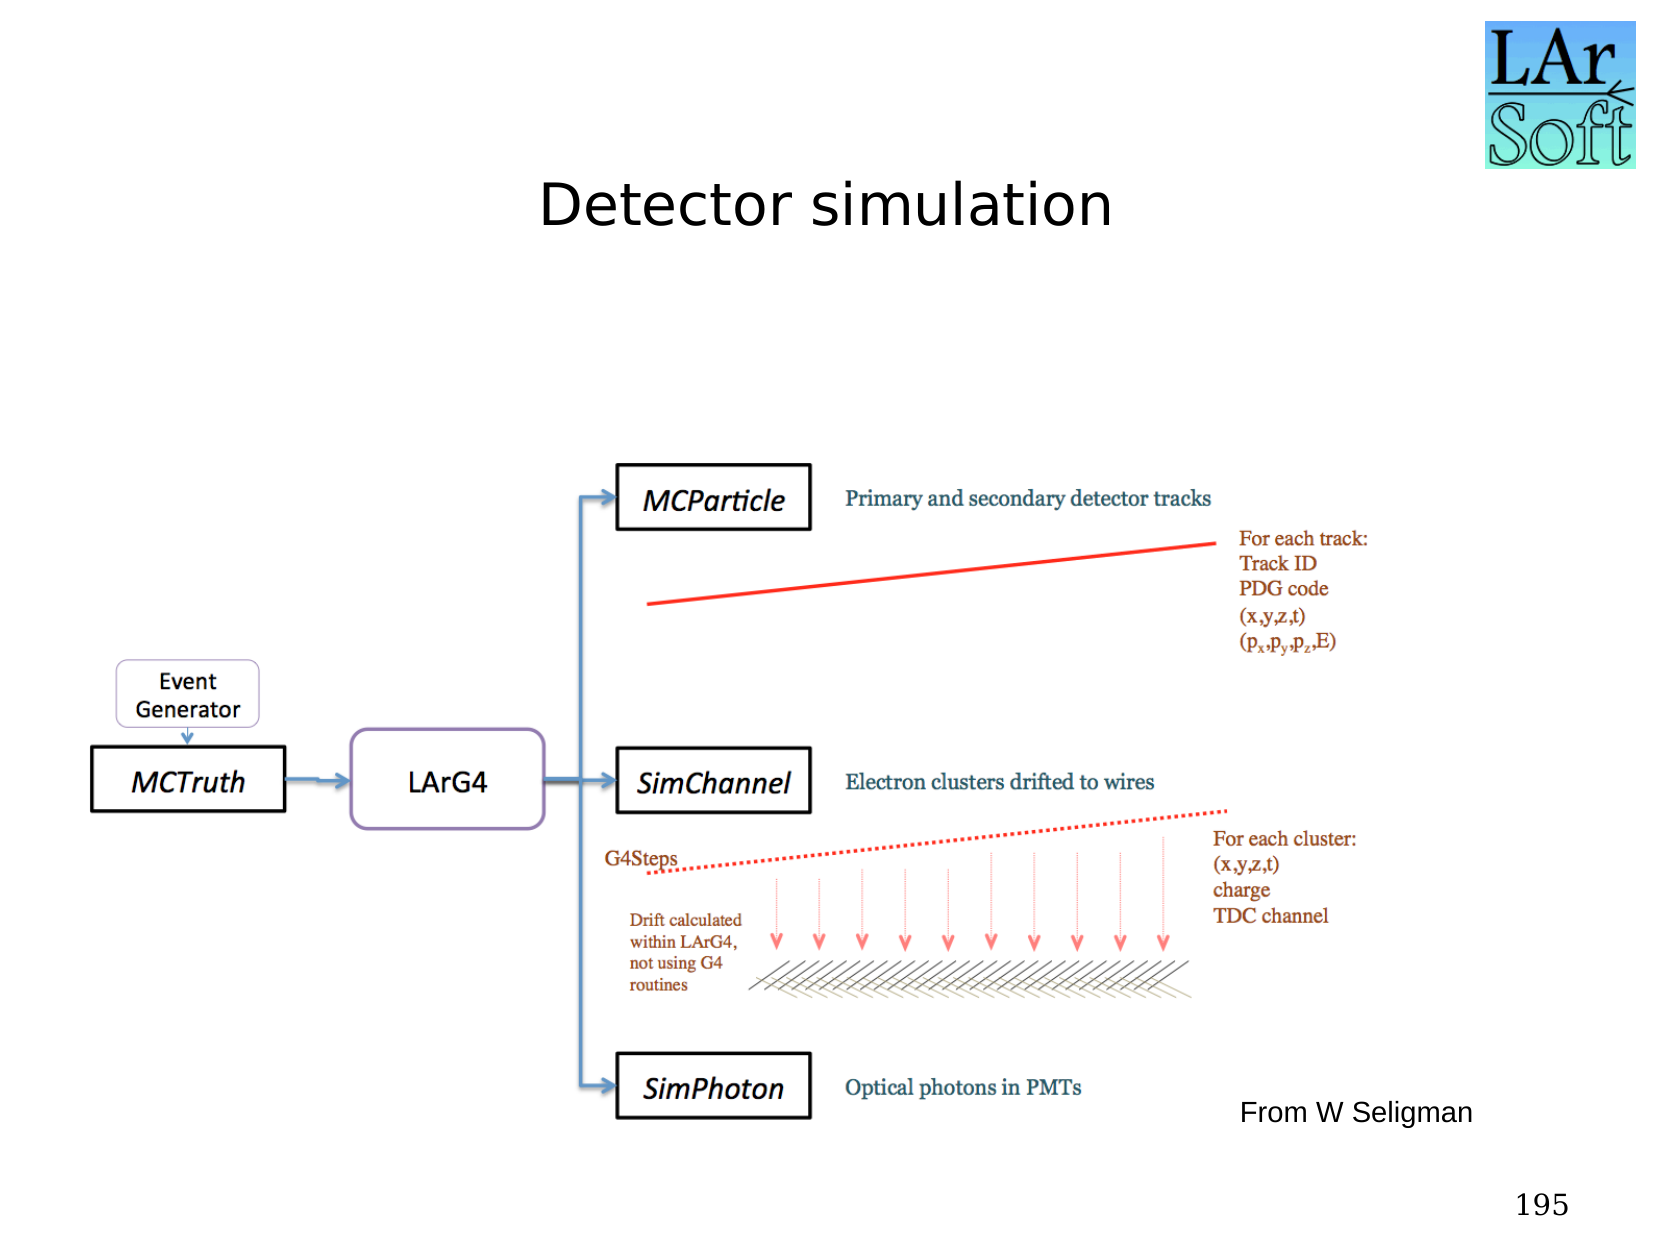

# Detector simulation
From W Seligman
195